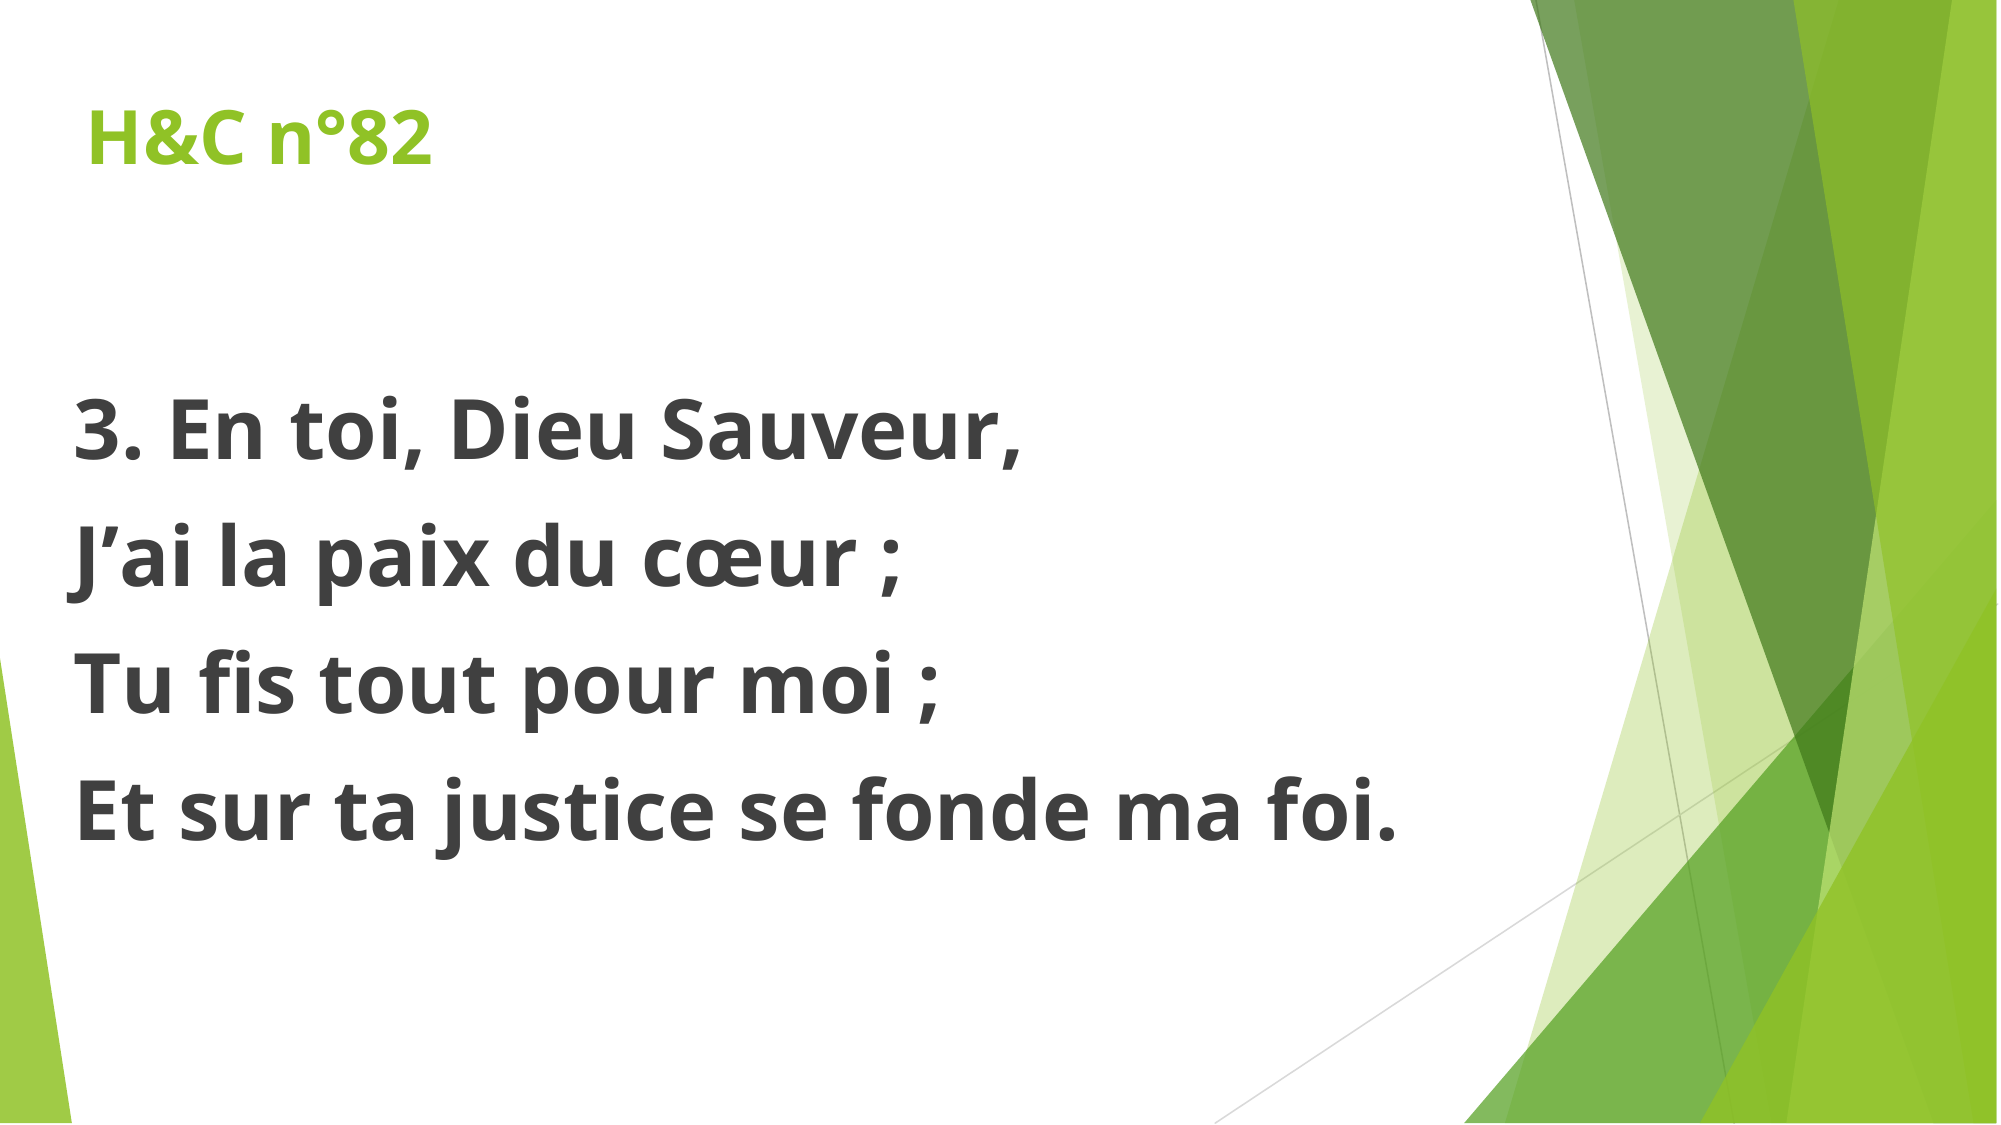

H&C n°82
3. En toi, Dieu Sauveur,
J’ai la paix du cœur ;
Tu fis tout pour moi ;
Et sur ta justice se fonde ma foi.